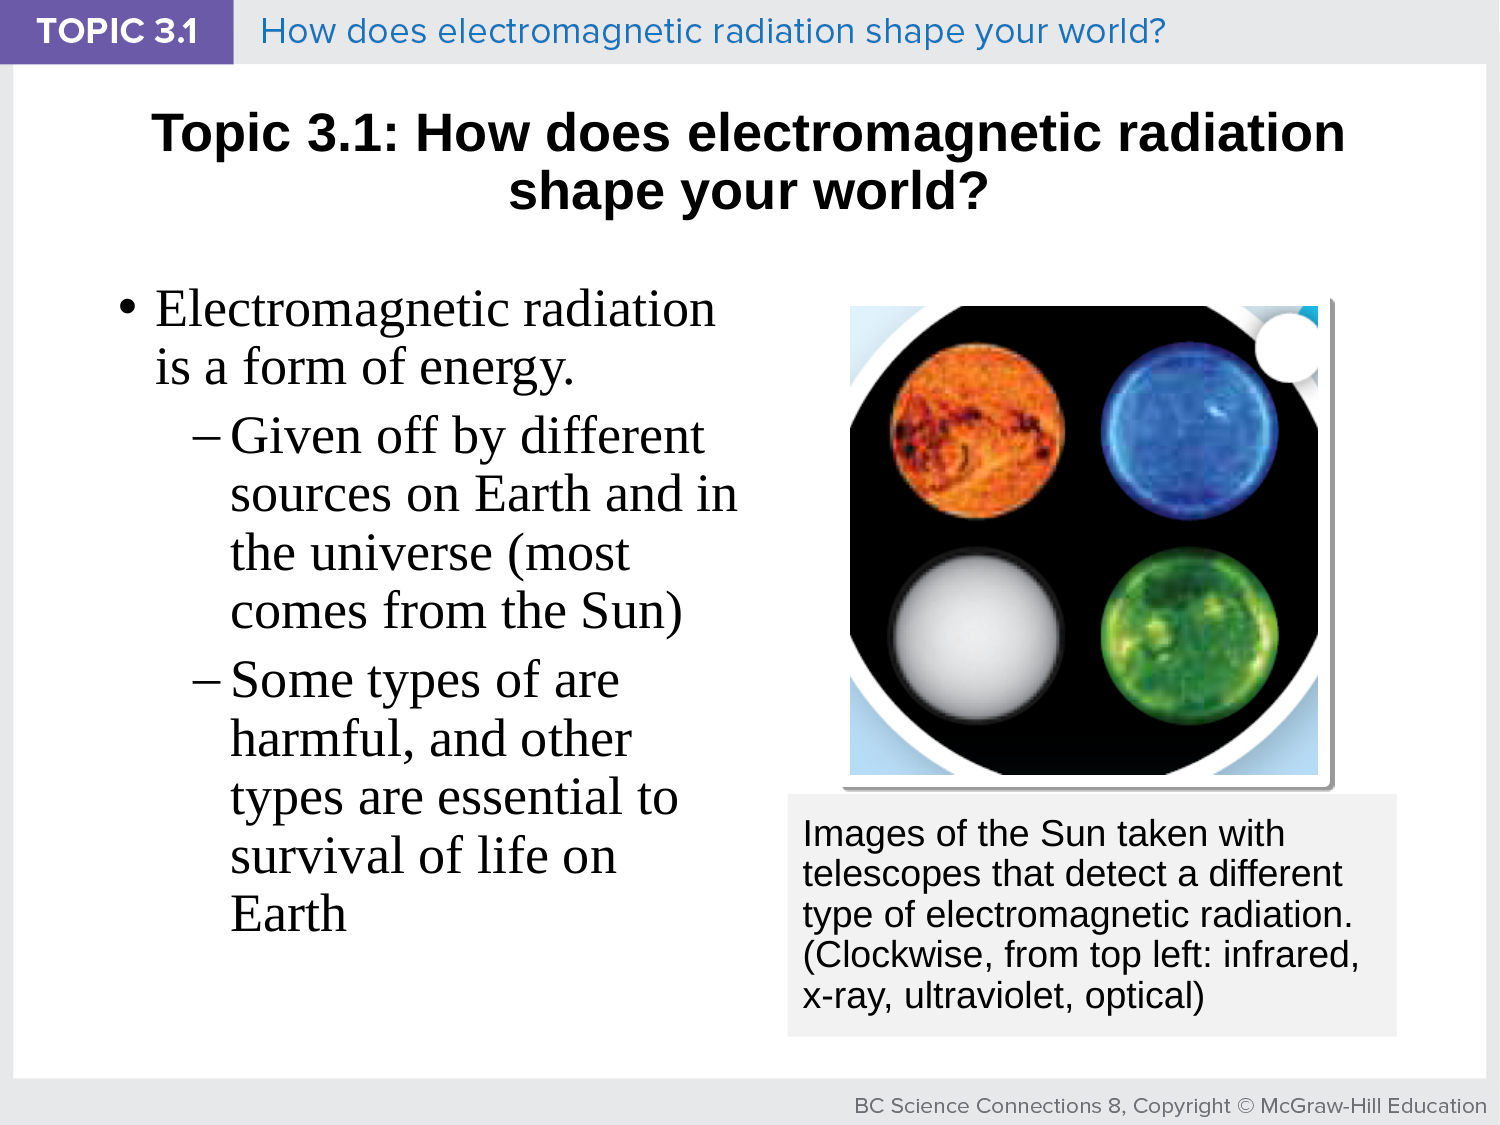

# Topic 3.1: How does electromagnetic radiation shape your world?
Electromagnetic radiation is a form of energy.
Given off by different sources on Earth and in the universe (most comes from the Sun)
Some types of are harmful, and other types are essential to survival of life on Earth
Images of the Sun taken with telescopes that detect a different type of electromagnetic radiation. (Clockwise, from top left: infrared, x-ray, ultraviolet, optical)